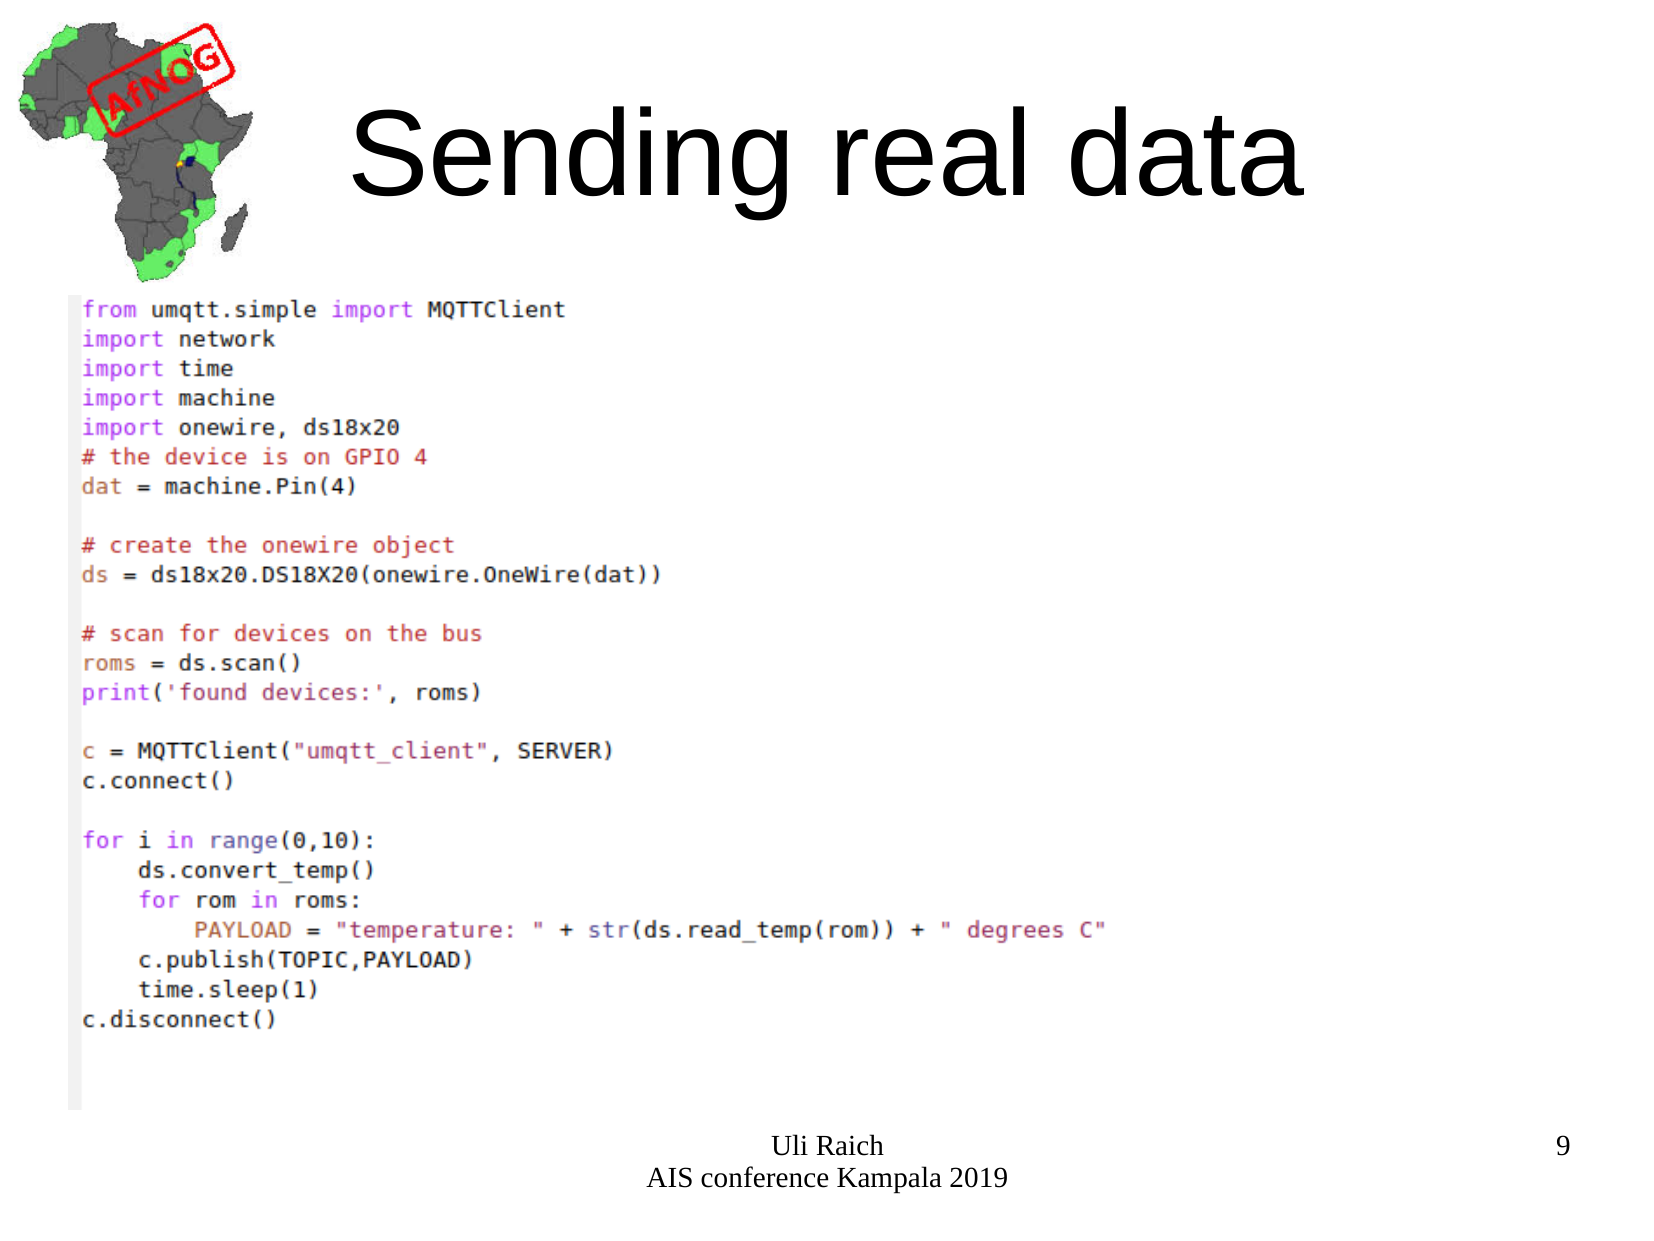

# Sending real data
Uli Raich AIS conference Kampala 2019
9